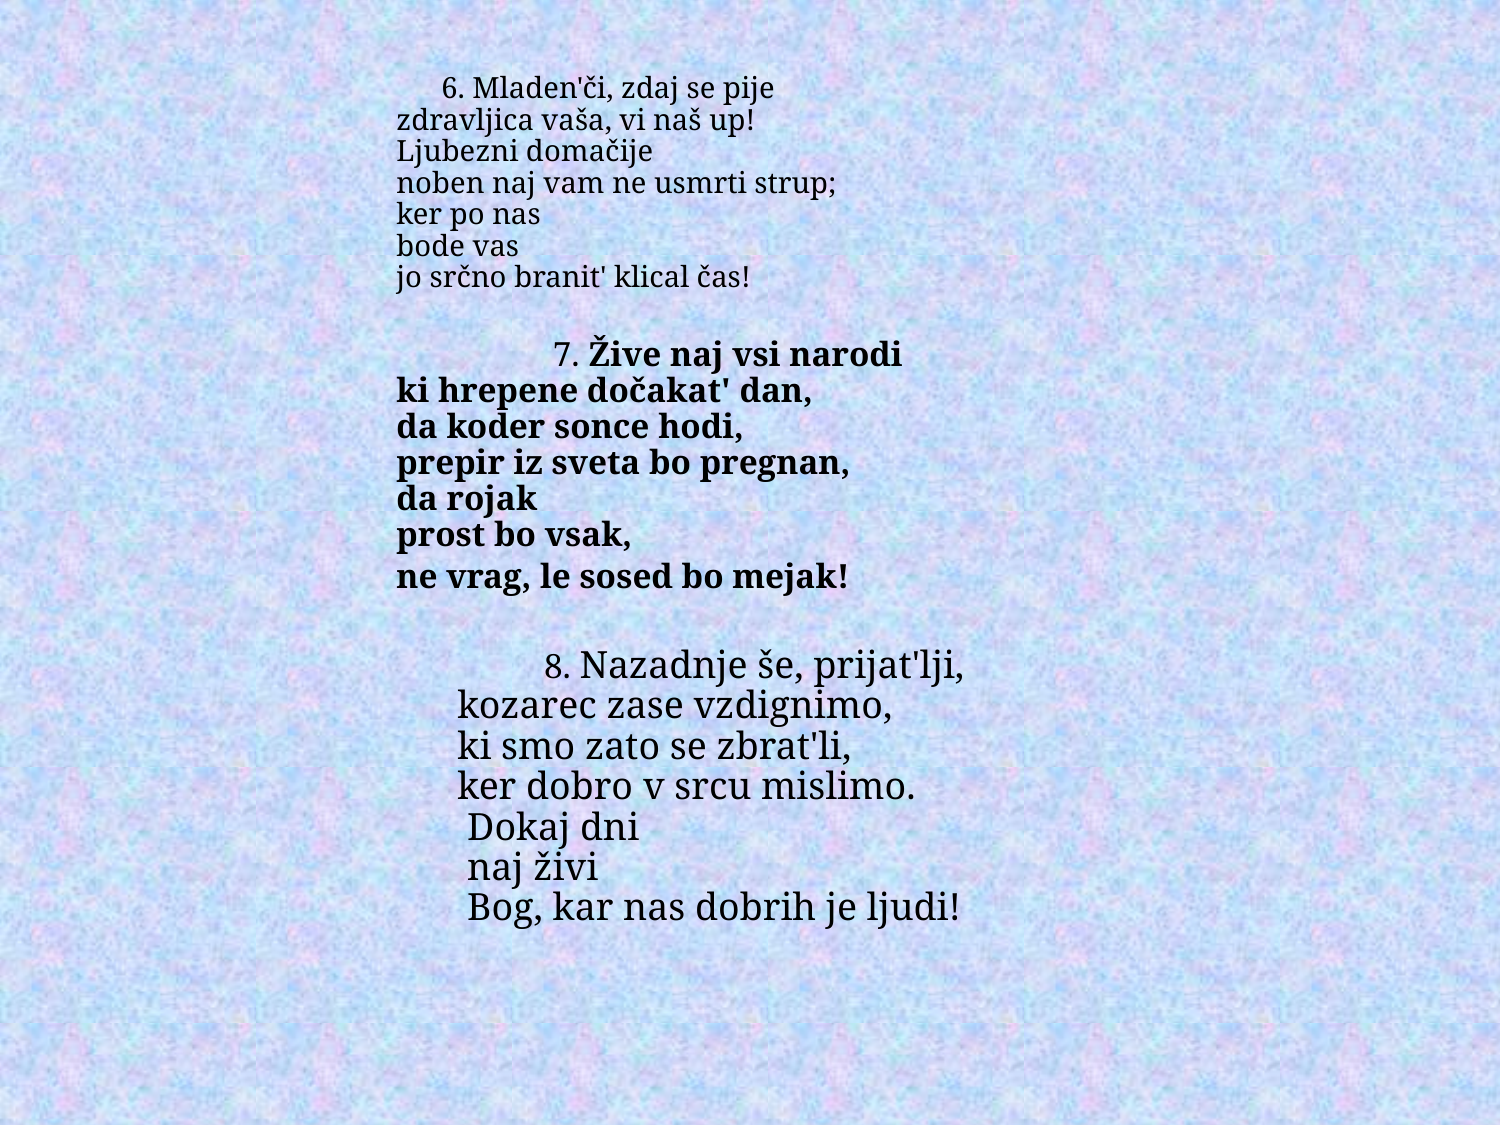

# 6. Mladen'či, zdaj se pije zdravljica vaša, vi naš up! Ljubezni domačije noben naj vam ne usmrti strup; ker po nas bode vas jo srčno branit' klical čas!
 7. Žive naj vsi narodi
 			ki hrepene dočakat' dan,
			da koder sonce hodi,
			prepir iz sveta bo pregnan,
			da rojak
			prost bo vsak,
				ne vrag, le sosed bo mejak!
 8. Nazadnje še, prijat'lji,
		 kozarec zase vzdignimo,
		 ki smo zato se zbrat'li,
		 ker dobro v srcu mislimo.
		 Dokaj dni
		 naj živi
		 Bog, kar nas dobrih je ljudi!